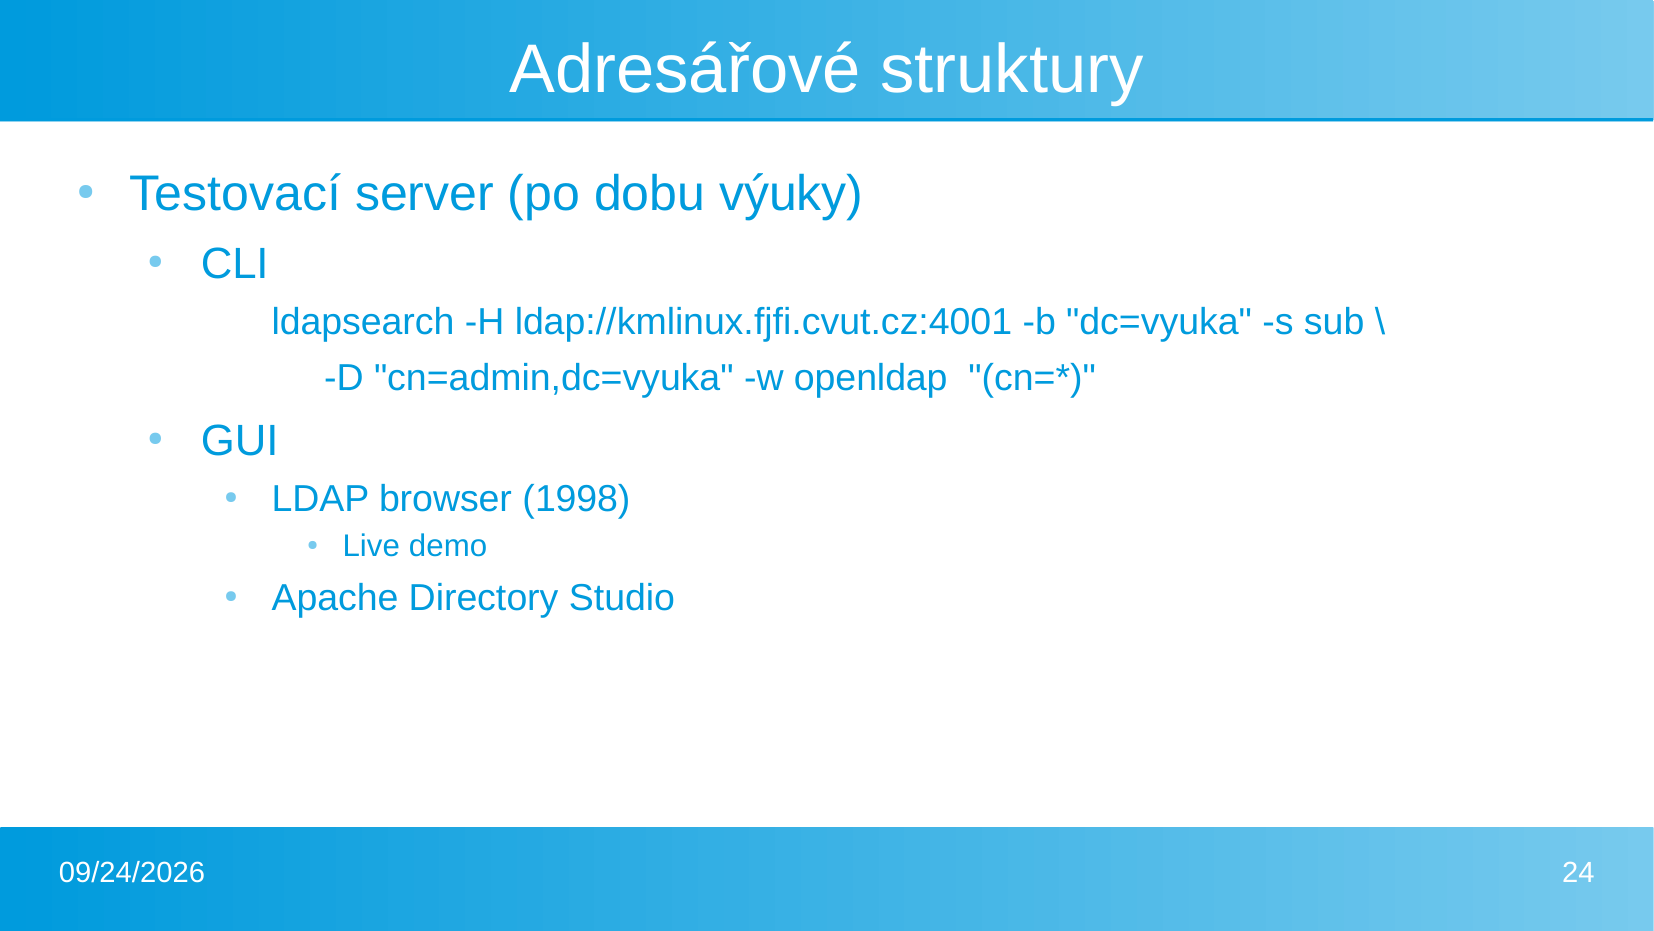

# Adresářové struktury
Testovací server (po dobu výuky)
CLI
ldapsearch -H ldap://kmlinux.fjfi.cvut.cz:4001 -b "dc=vyuka" -s sub \
 -D "cn=admin,dc=vyuka" -w openldap "(cn=*)"
GUI
LDAP browser (1998)
Live demo
Apache Directory Studio
24